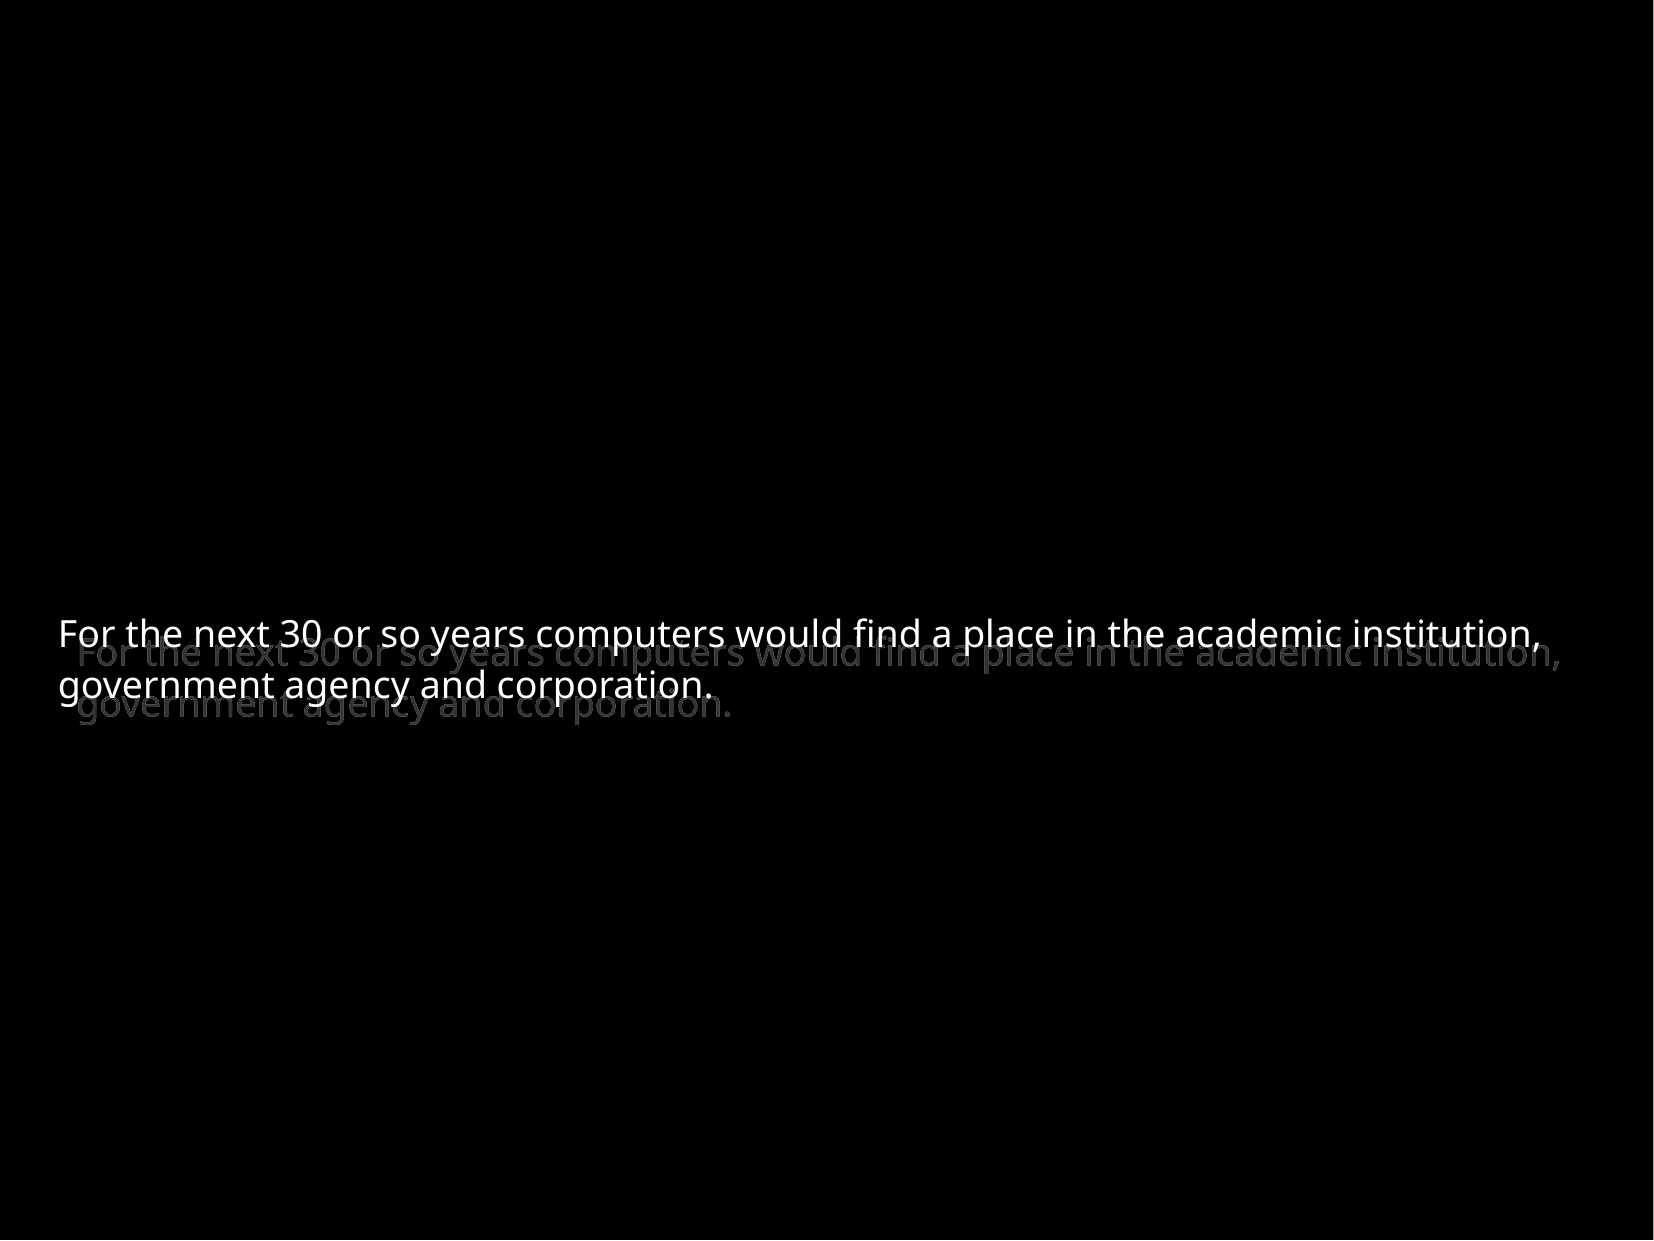

For the next 30 or so years computers would find a place in the academic institution,
government agency and corporation.